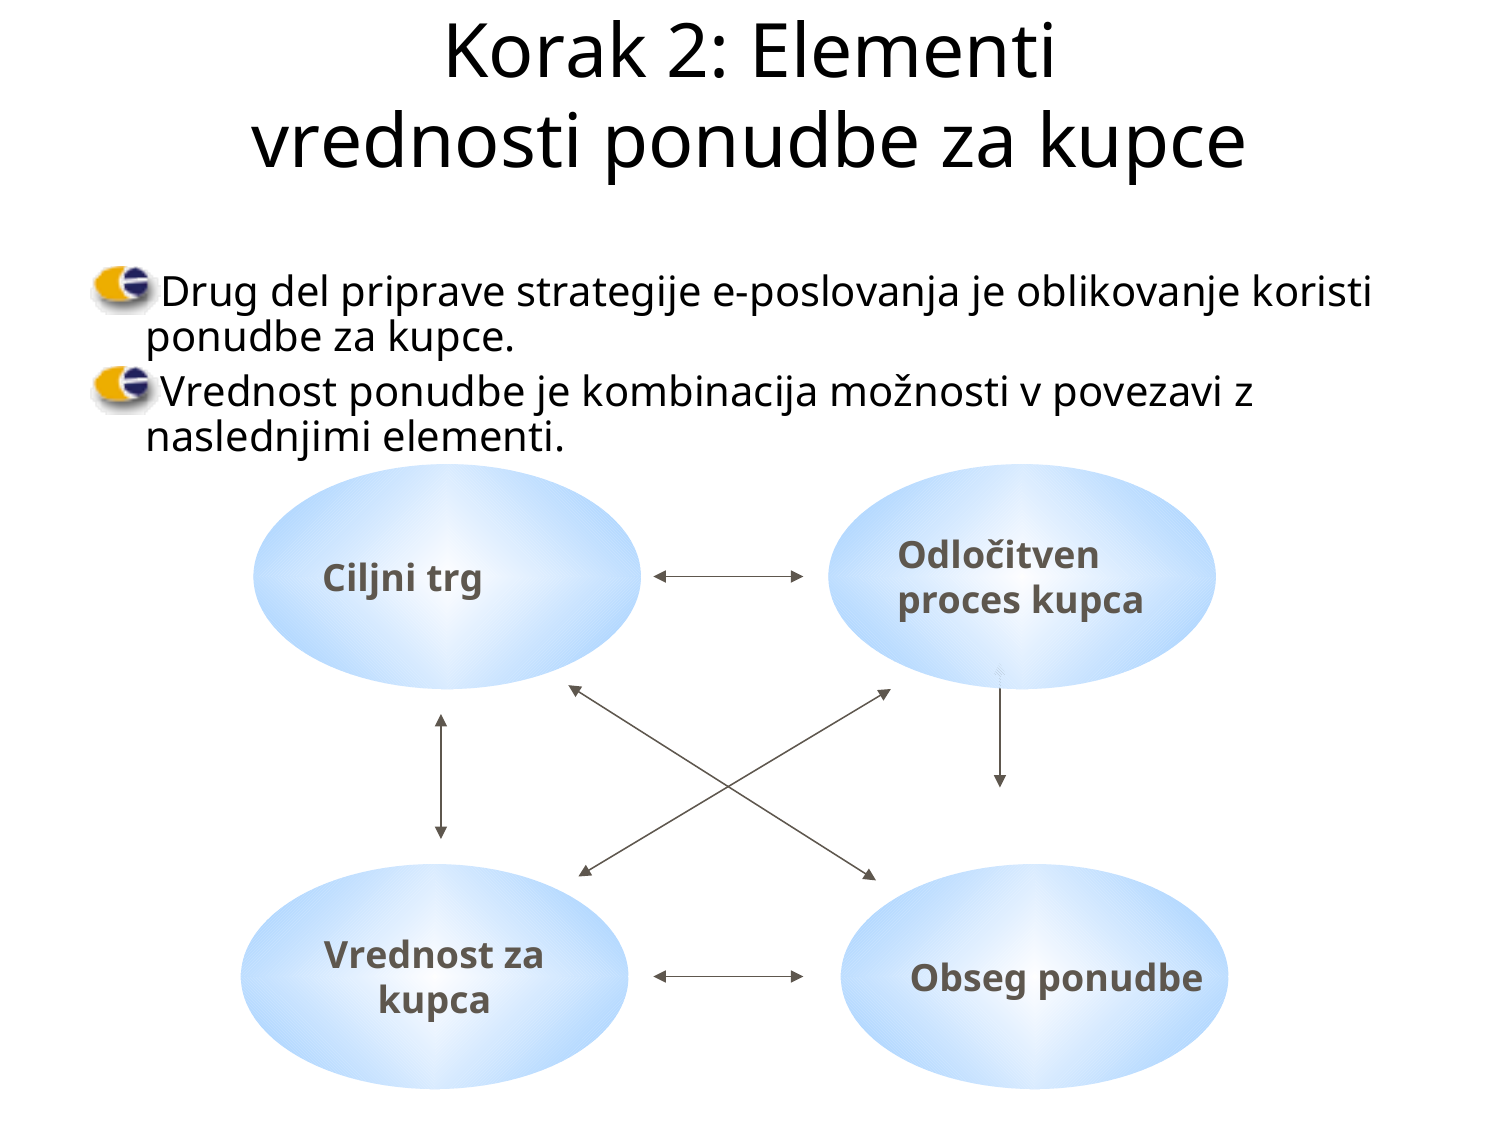

# Korak 2: Elementi vrednosti ponudbe za kupce
Drug del priprave strategije e-poslovanja je oblikovanje koristi ponudbe za kupce.
Vrednost ponudbe je kombinacija možnosti v povezavi z naslednjimi elementi.
Ciljni trg
Odločitven
proces kupca
Vrednost za
kupca
Obseg ponudbe